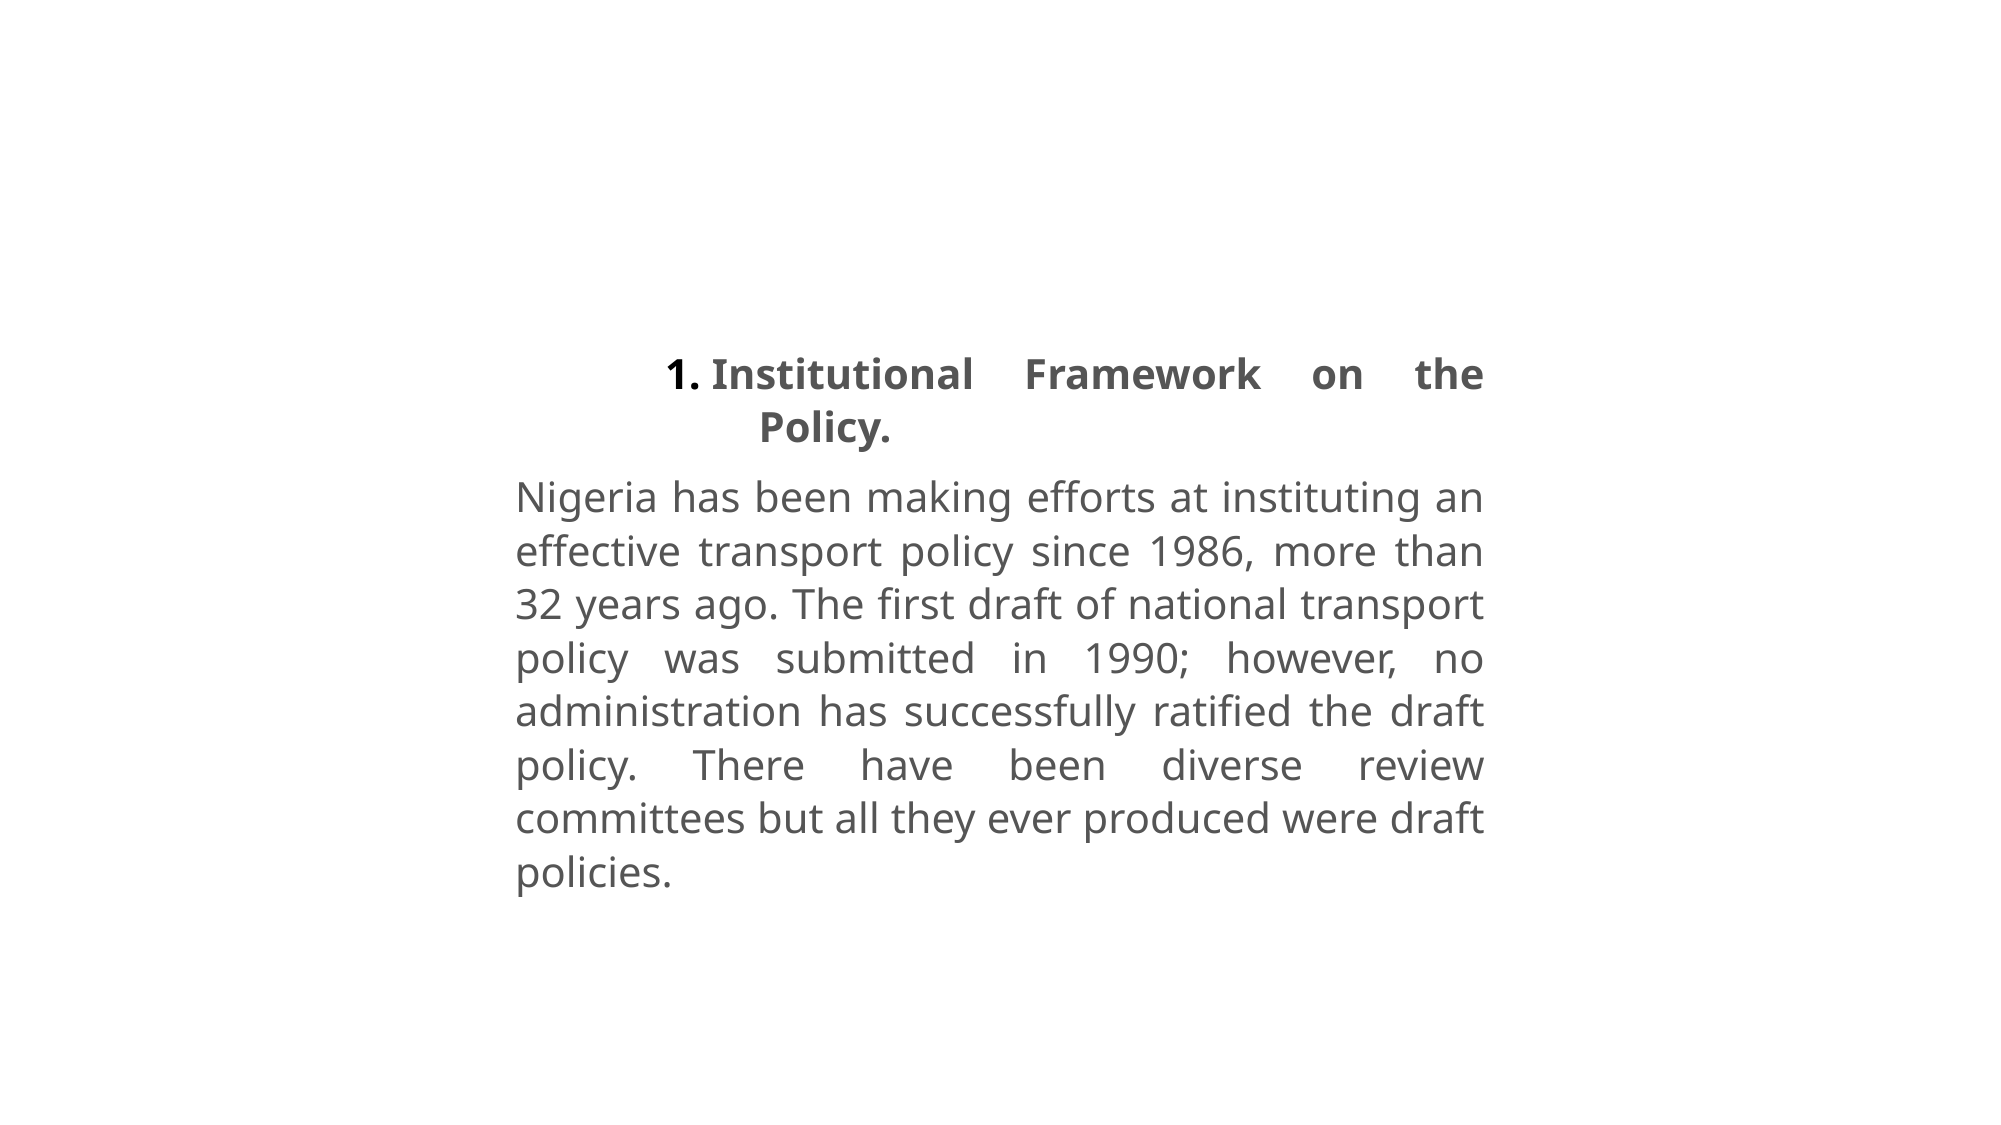

Institutional Framework on the Policy.
Nigeria has been making efforts at instituting an effective transport policy since 1986, more than 32 years ago. The first draft of national transport policy was submitted in 1990; however, no administration has successfully ratified the draft policy. There have been diverse review committees but all they ever produced were draft policies.